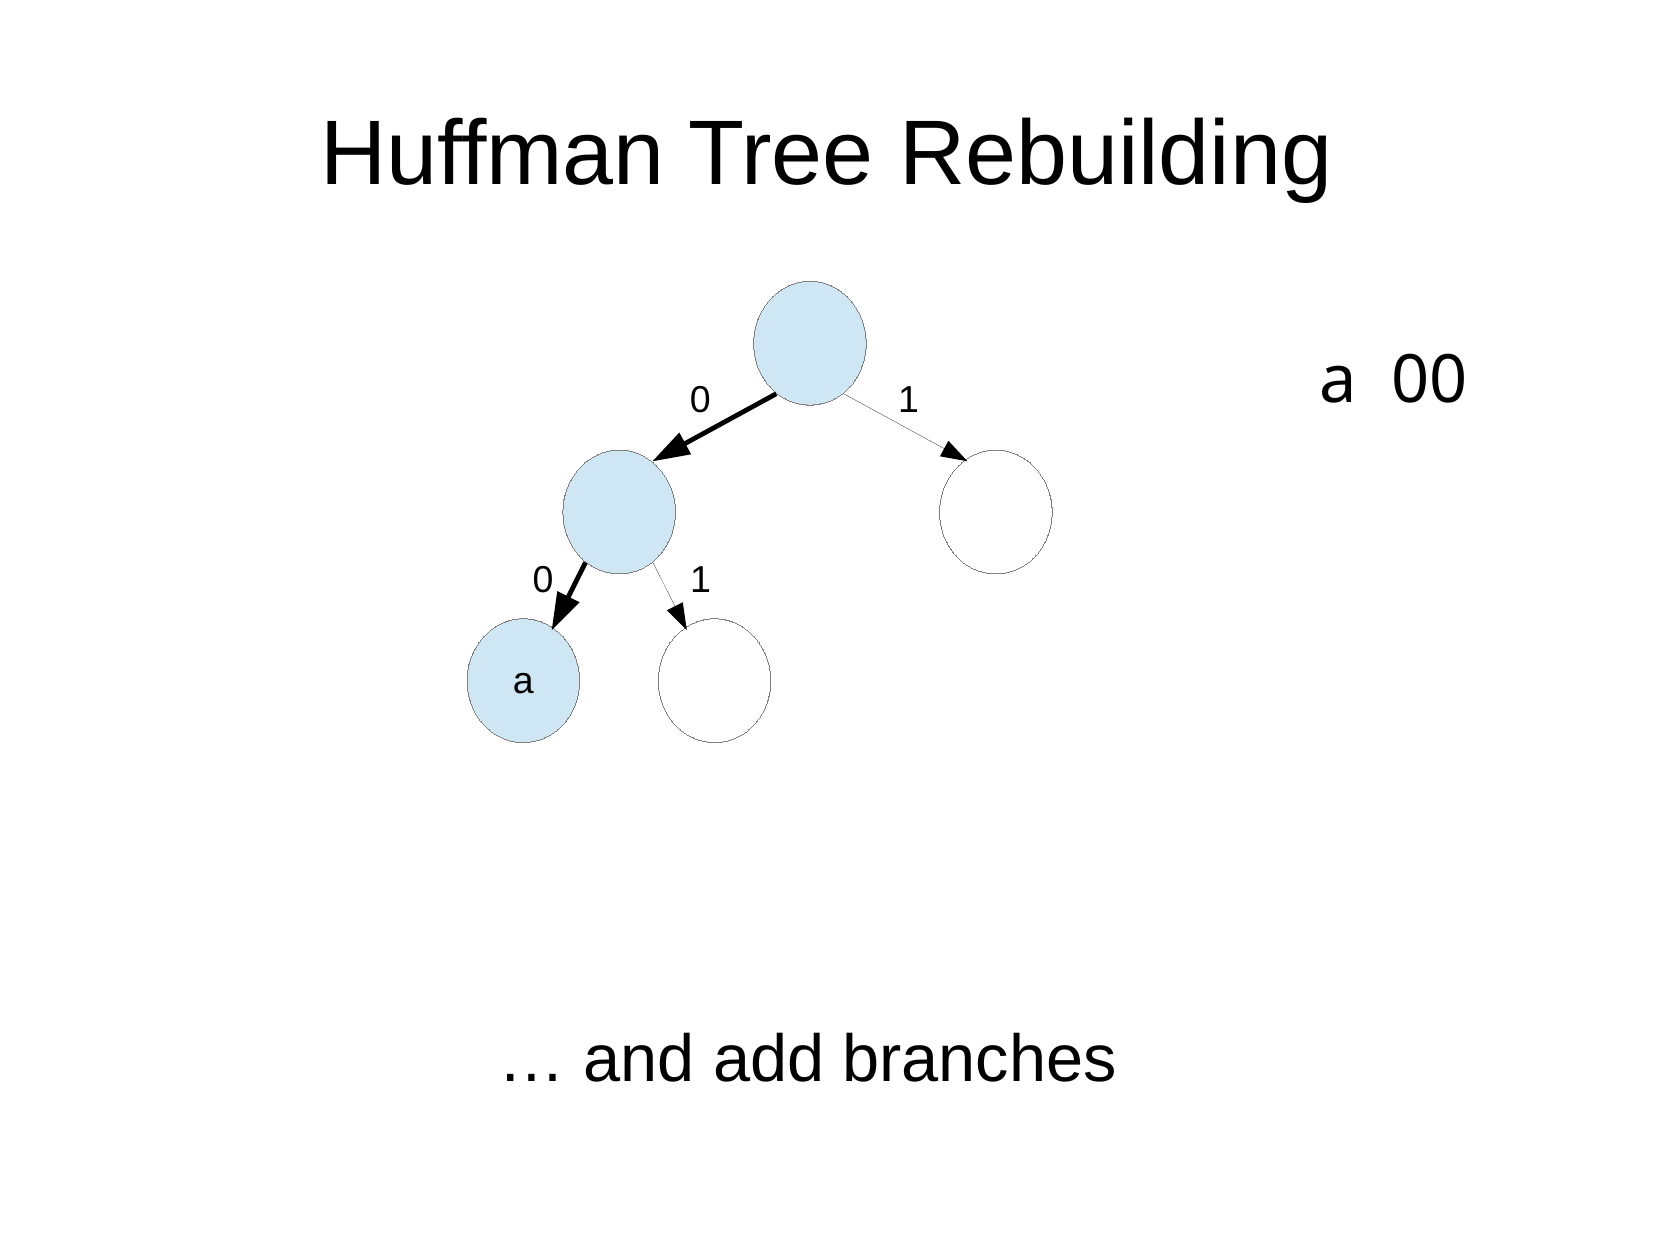

# Huffman Tree Rebuilding
a 00
0
1
0
1
a
… and add branches